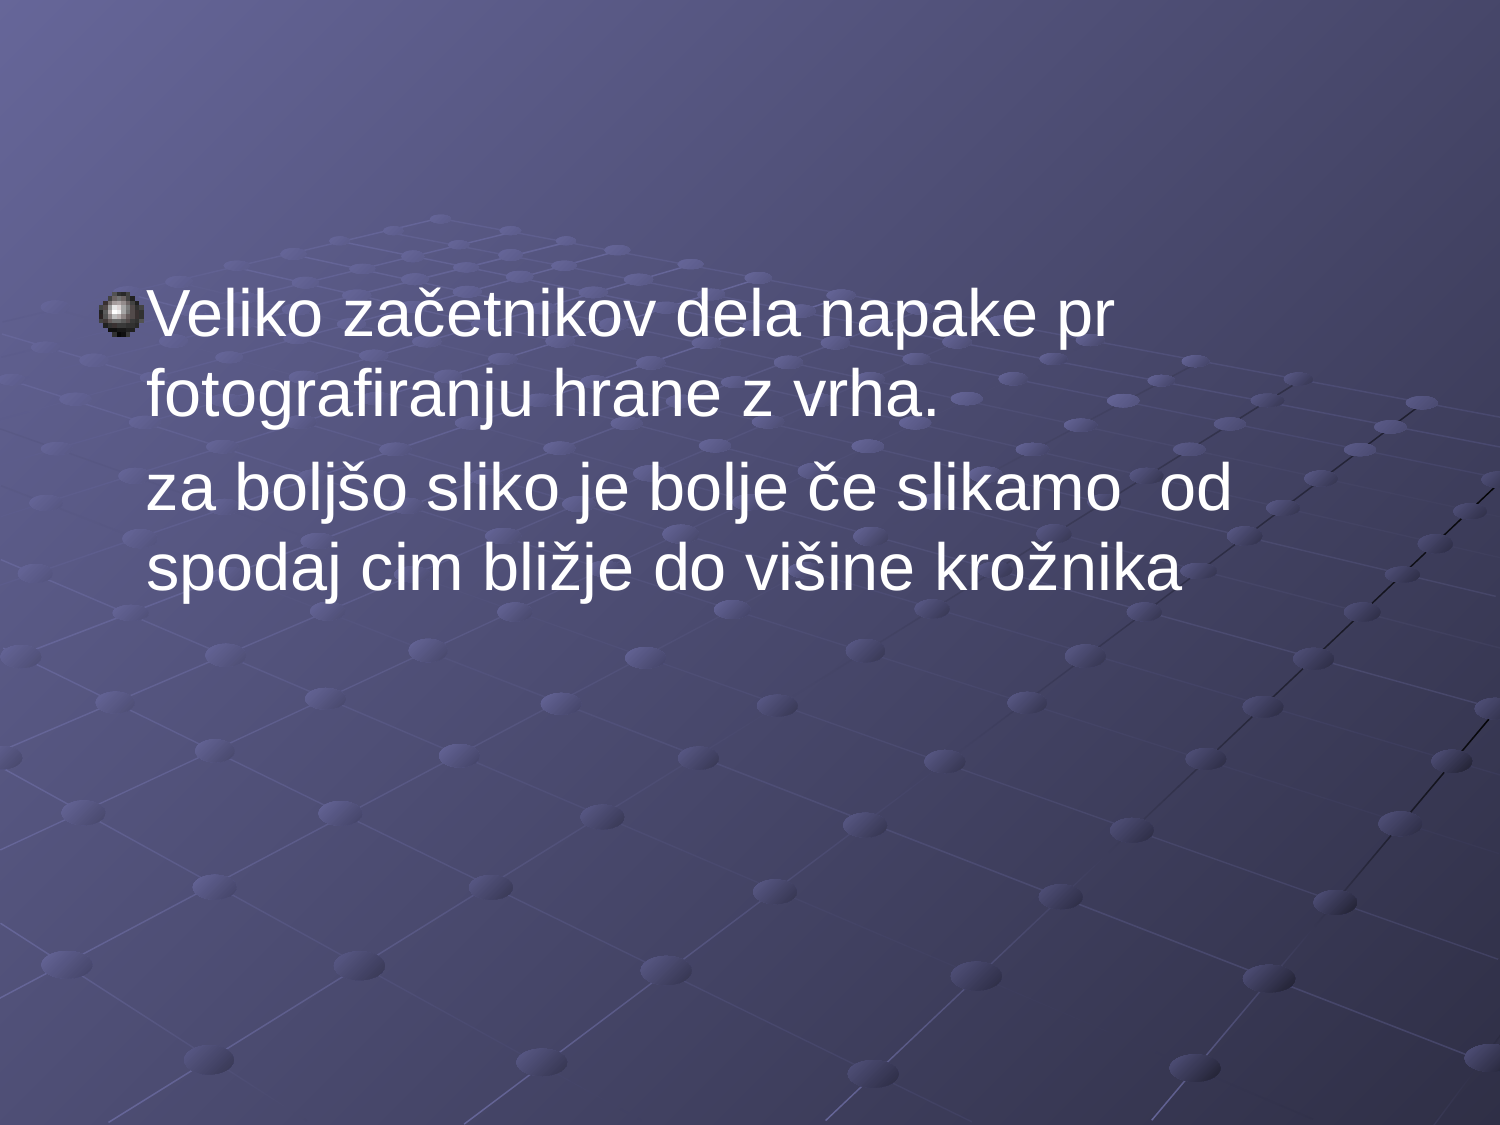

# Veliko začetnikov dela napake pr fotografiranju hrane z vrha.
 za boljšo sliko je bolje če slikamo od spodaj cim bližje do višine krožnika